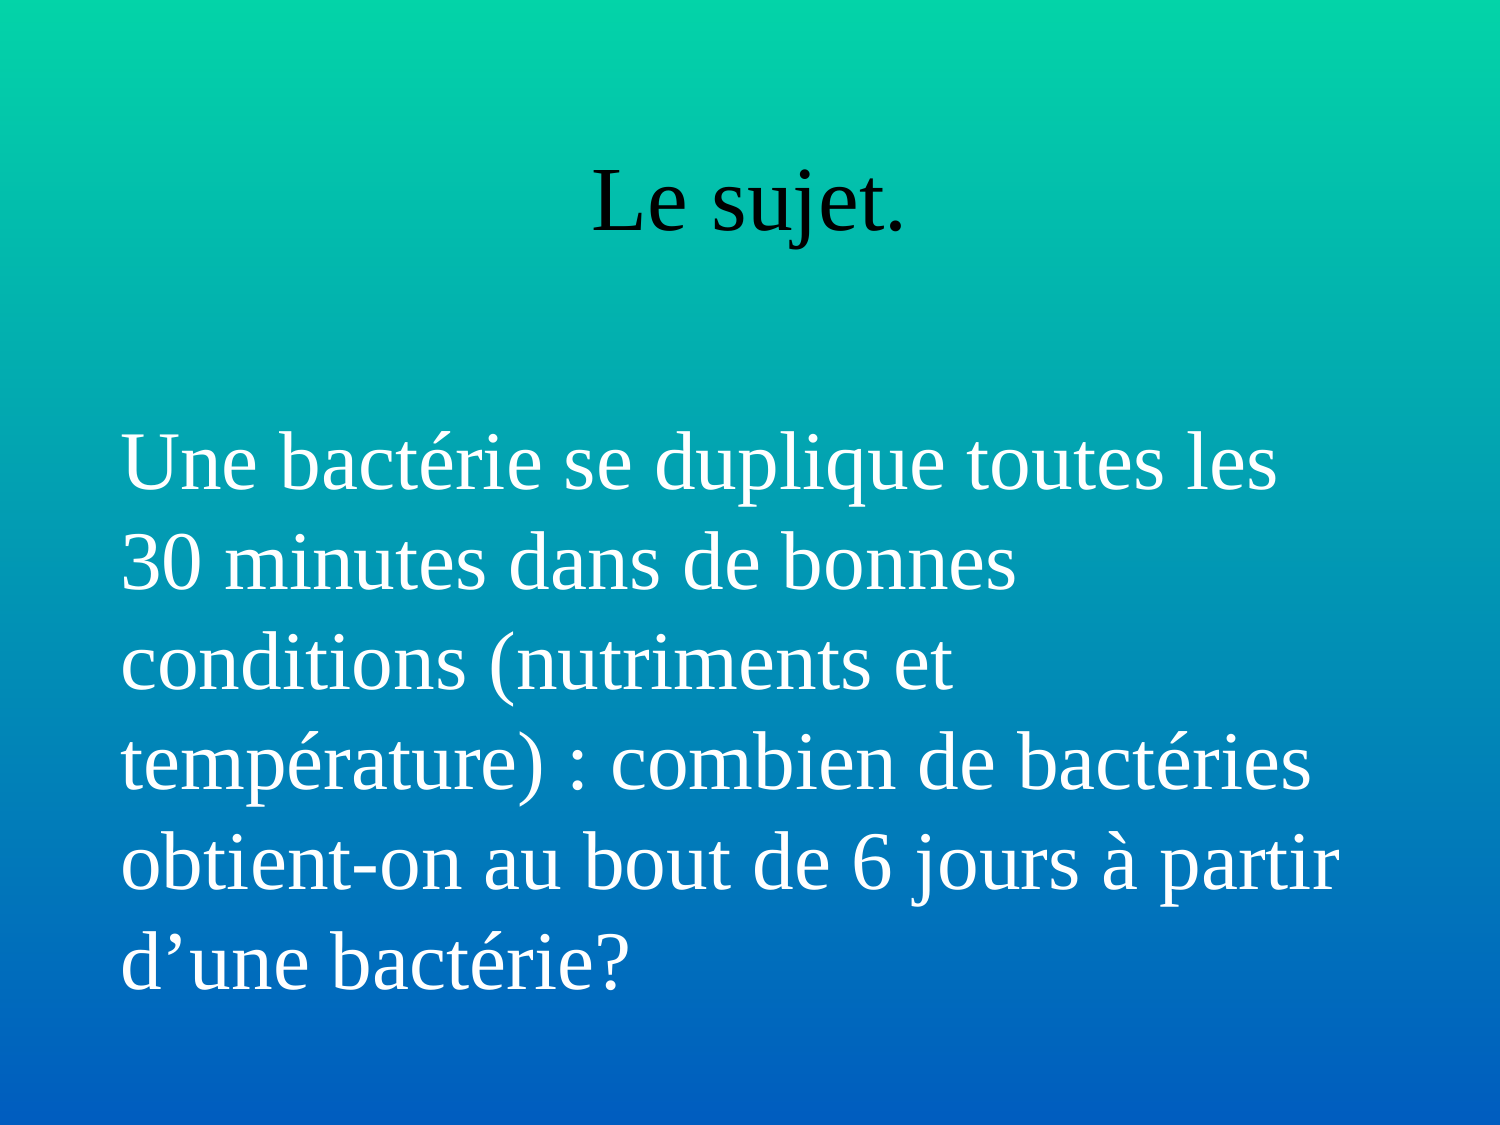

# Le sujet.
Une bactérie se duplique toutes les 30 minutes dans de bonnes conditions (nutriments et température) : combien de bactéries obtient-on au bout de 6 jours à partir d’une bactérie?